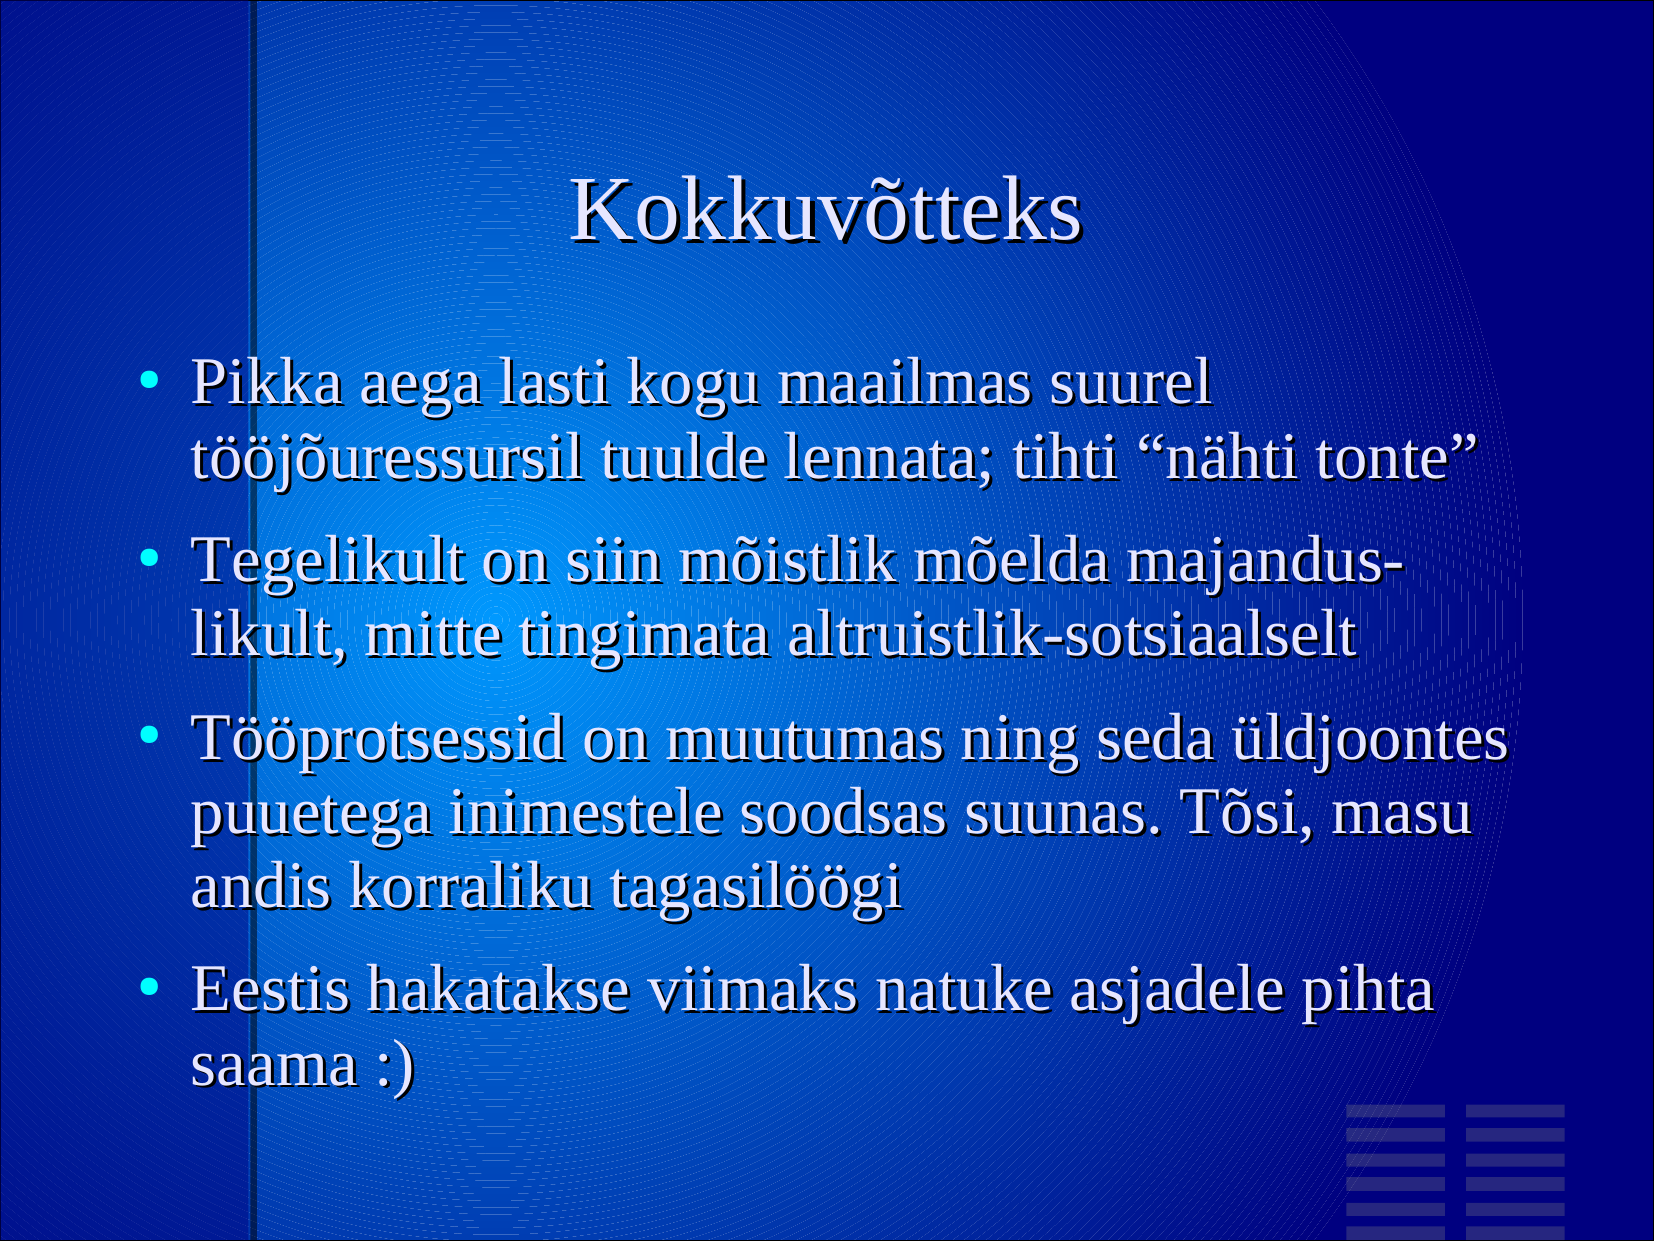

# Kokkuvõtteks
Pikka aega lasti kogu maailmas suurel tööjõuressursil tuulde lennata; tihti “nähti tonte”
Tegelikult on siin mõistlik mõelda majandus-likult, mitte tingimata altruistlik-sotsiaalselt
Tööprotsessid on muutumas ning seda üldjoontes puuetega inimestele soodsas suunas. Tõsi, masu andis korraliku tagasilöögi
Eestis hakatakse viimaks natuke asjadele pihta saama :)